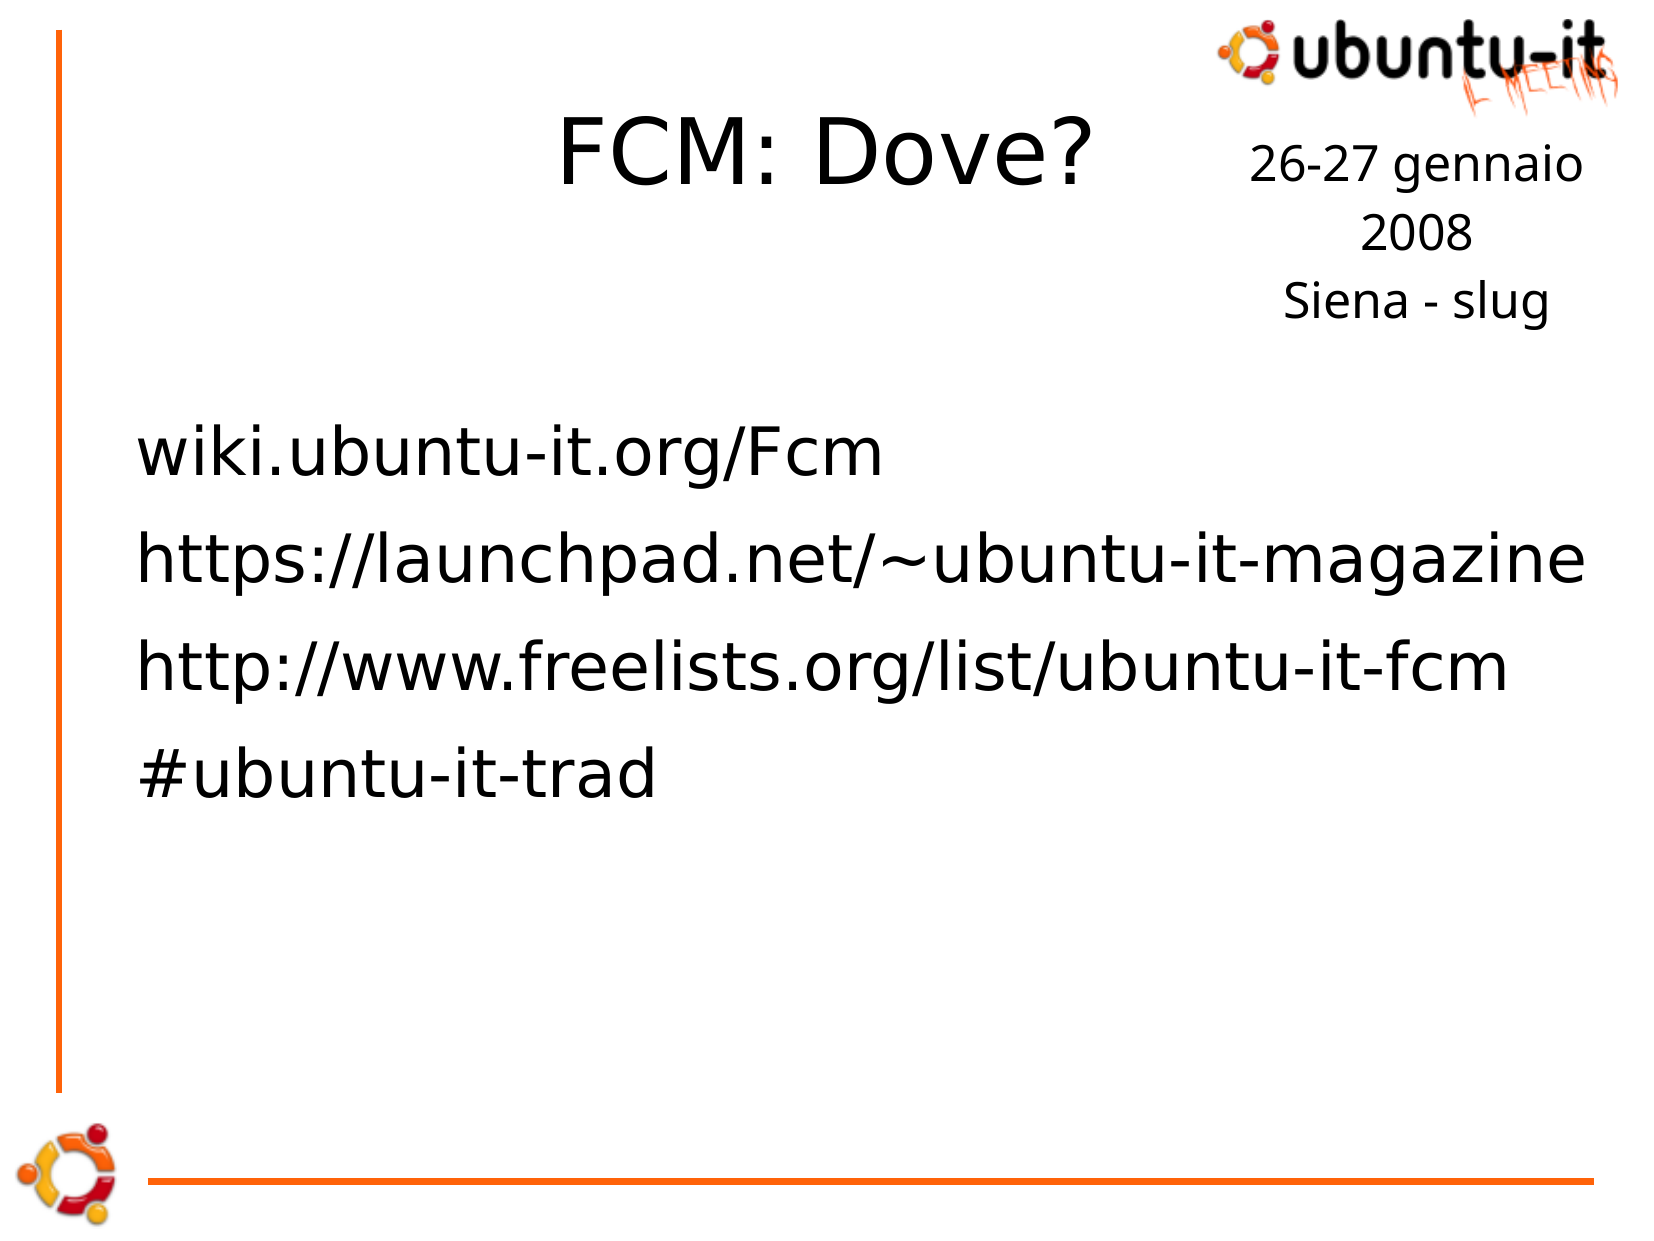

# FCM: Dove?
wiki.ubuntu-it.org/Fcm
https://launchpad.net/~ubuntu-it-magazine
http://www.freelists.org/list/ubuntu-it-fcm
#ubuntu-it-trad